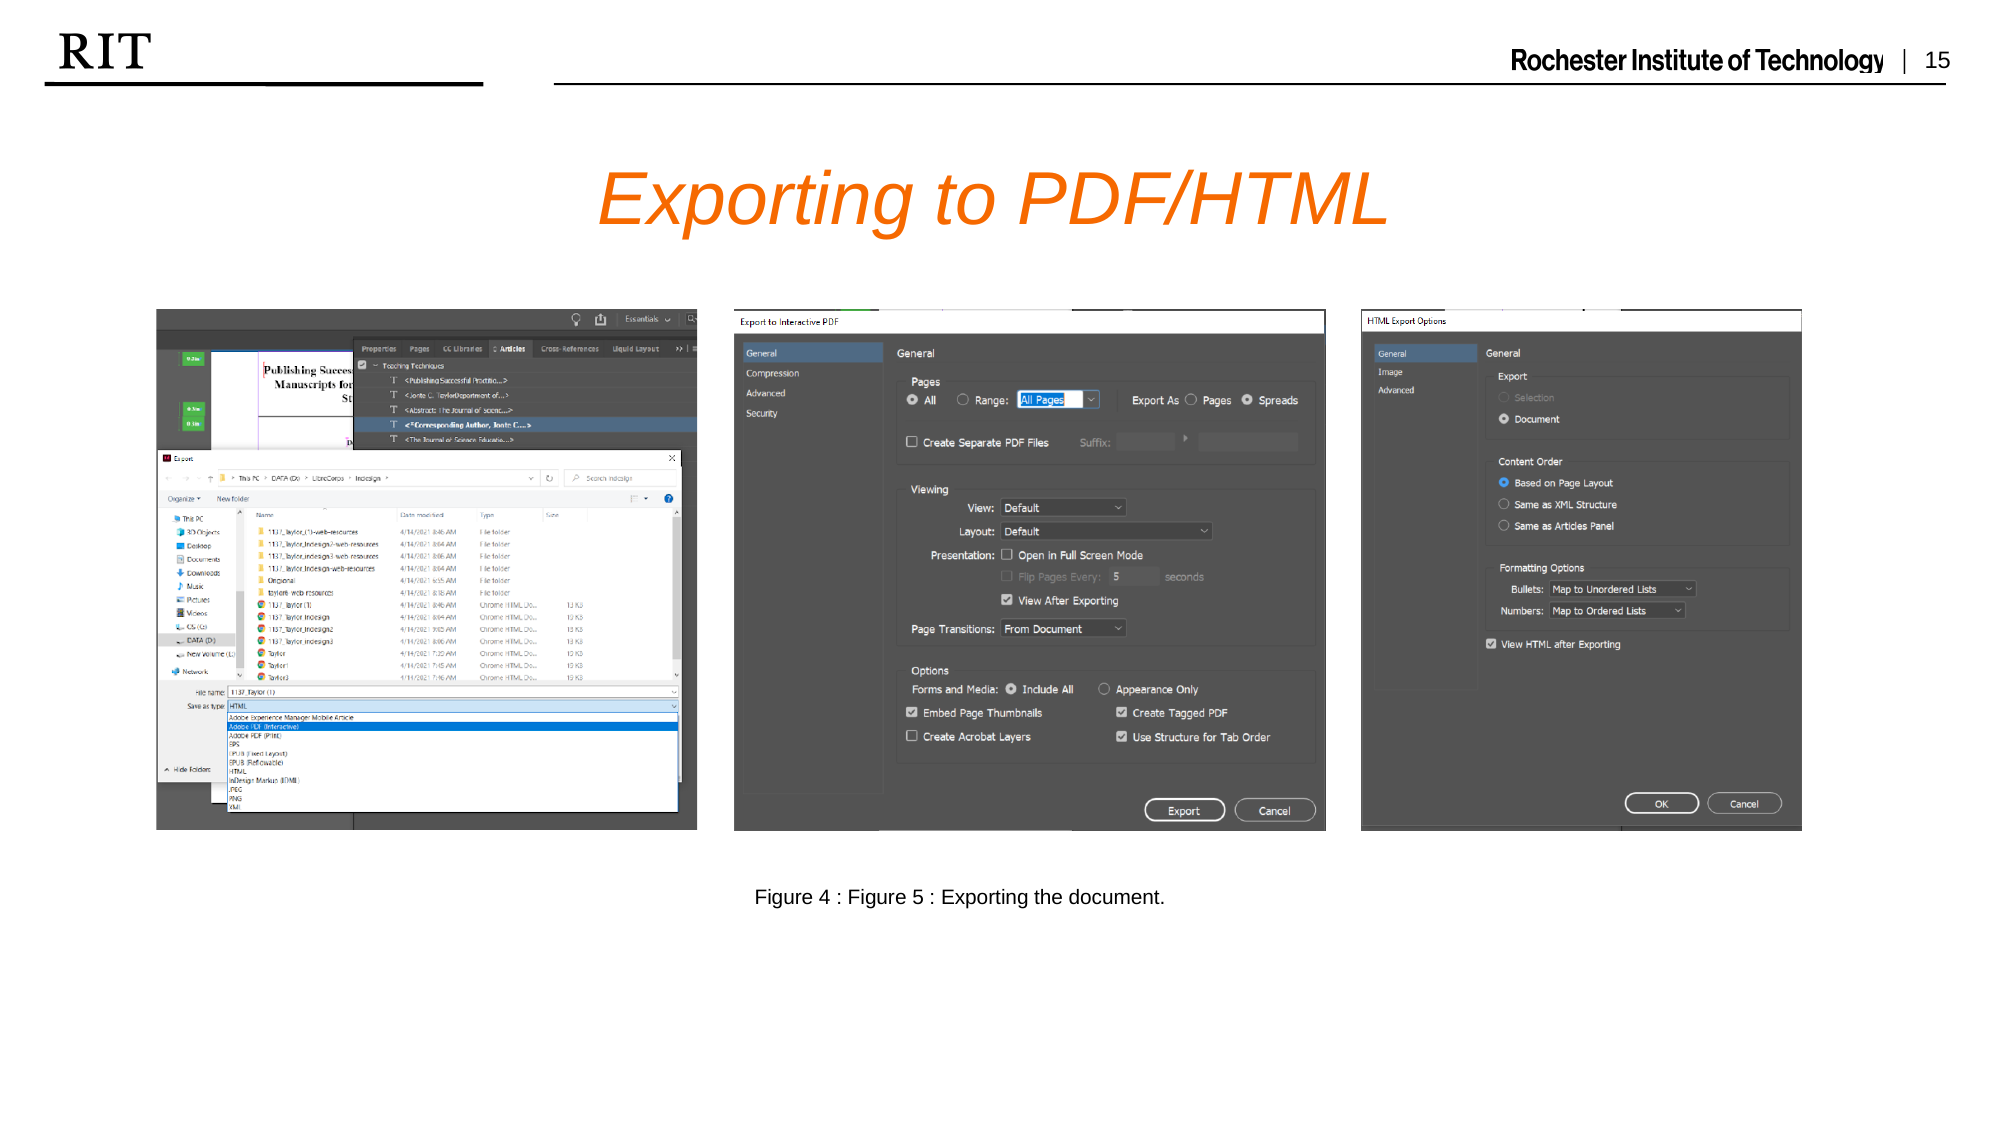

# Exporting to PDF/HTML
Figure 4 : Figure 5 : Exporting the document.